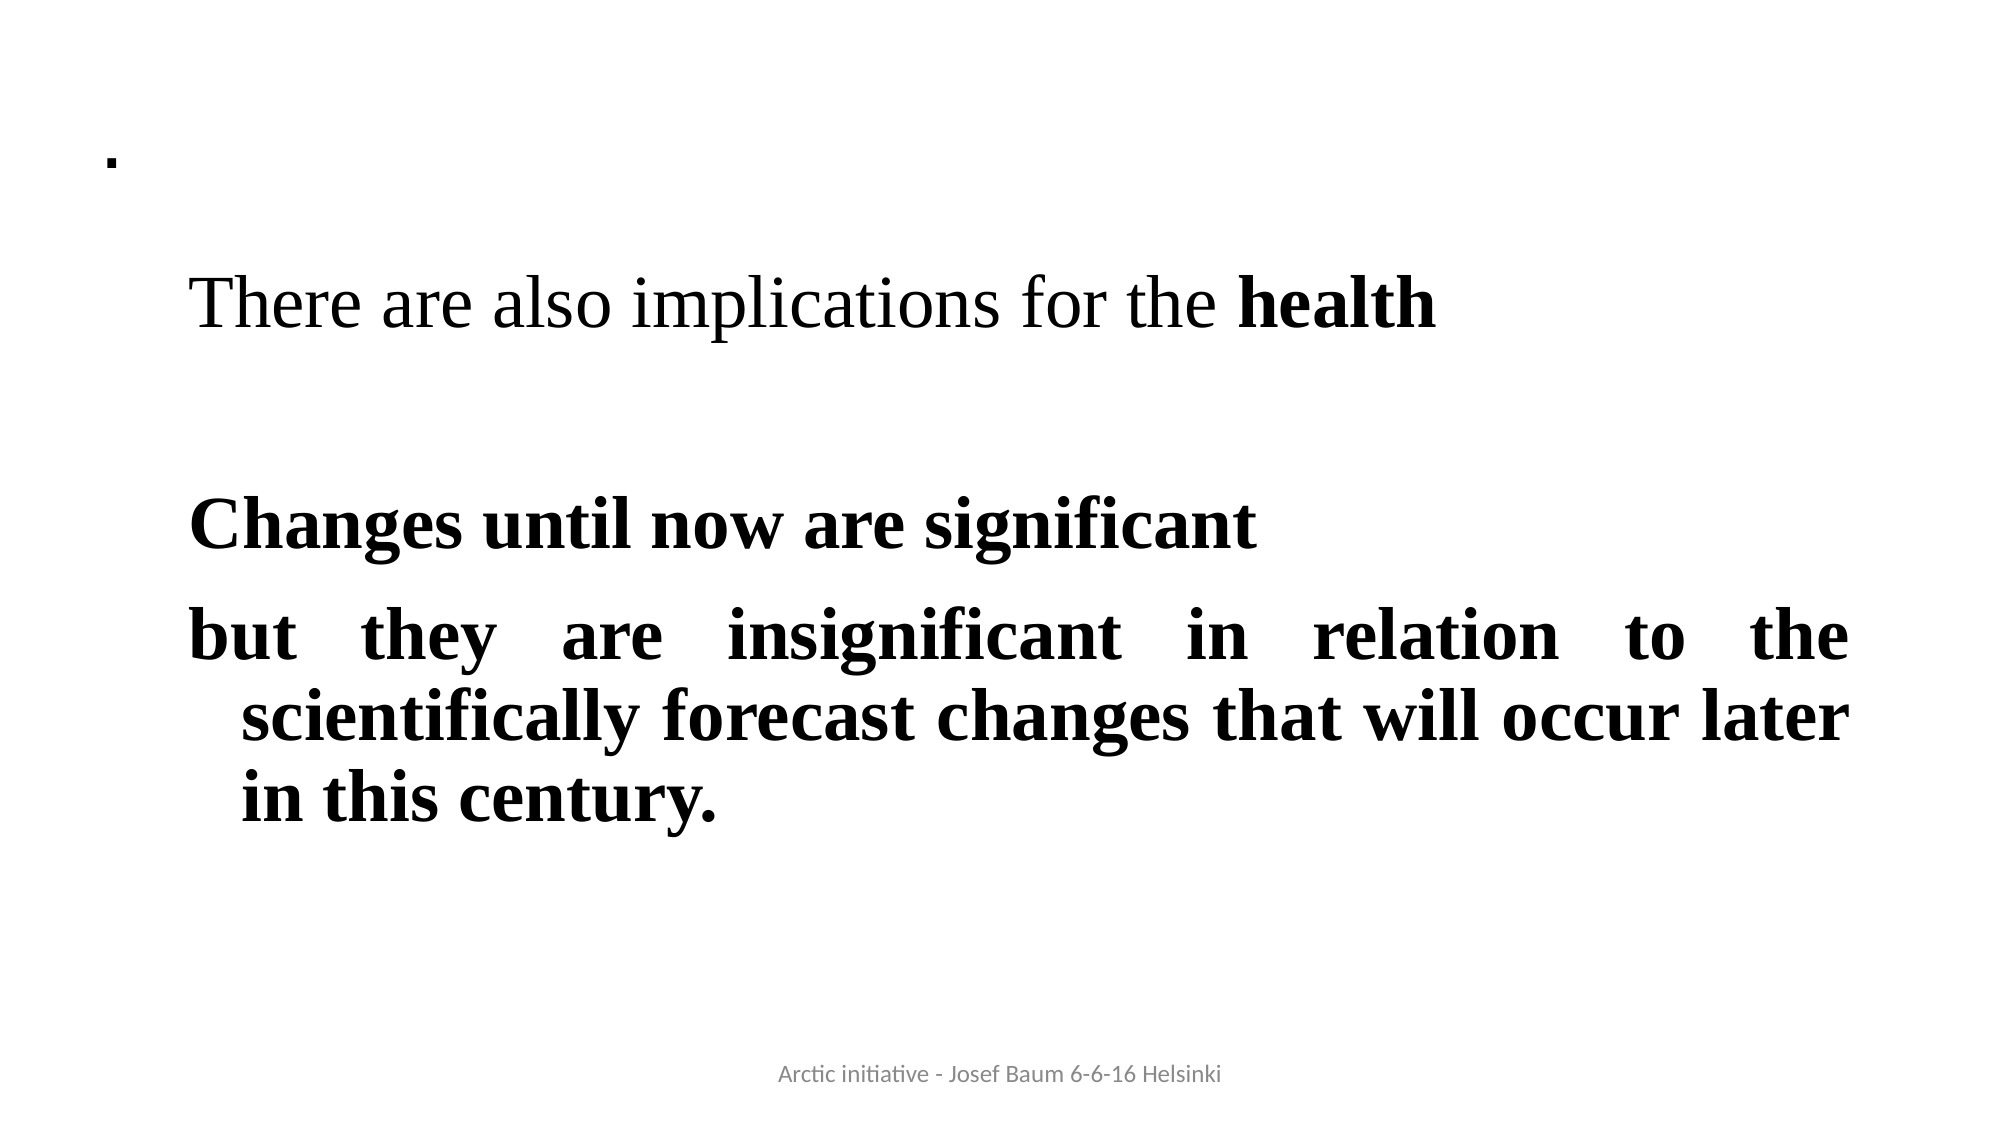

# .
There are also implications for the health
Changes until now are significant
but they are insignificant in relation to the scientifically forecast changes that will occur later in this century.
Arctic initiative - Josef Baum 6-6-16 Helsinki